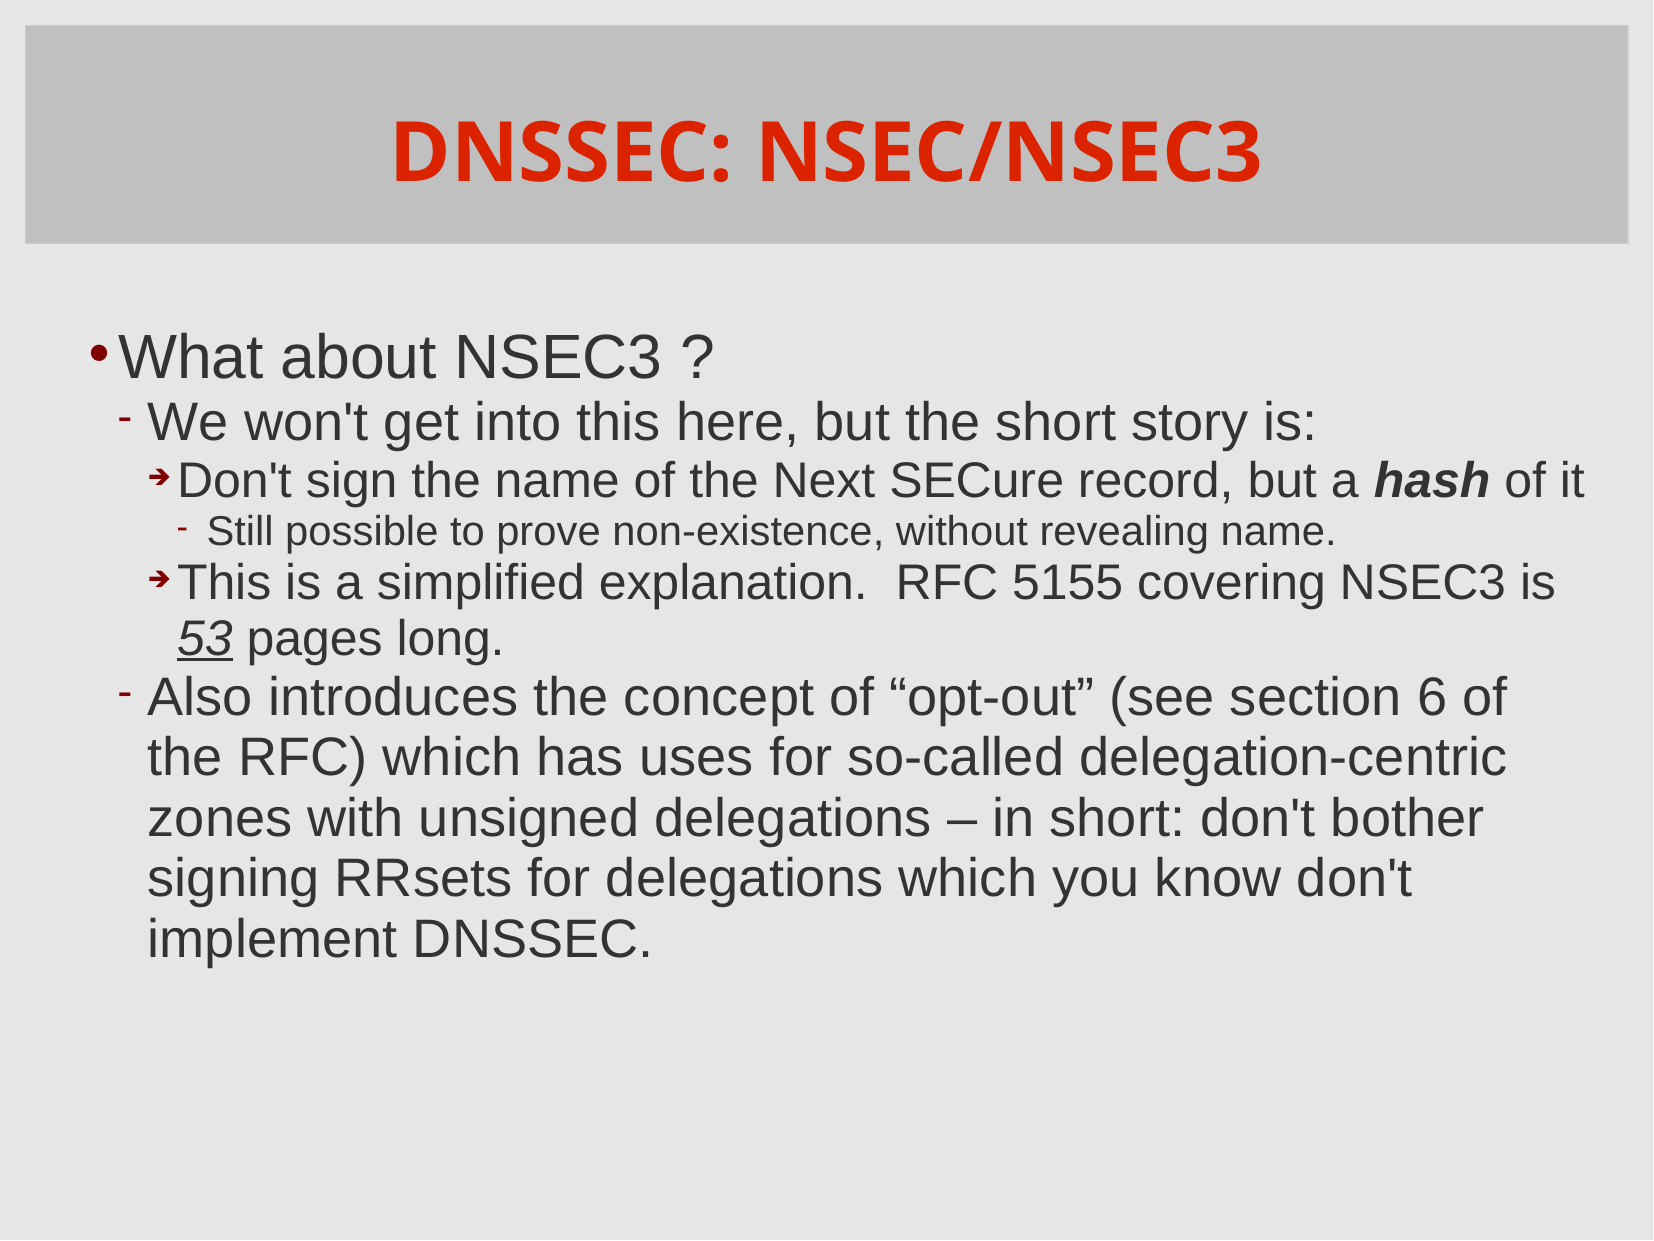

# DNSSEC: NSEC/NSEC3
What about NSEC3 ?
We won't get into this here, but the short story is:
Don't sign the name of the Next SECure record, but a hash of it
Still possible to prove non-existence, without revealing name.
This is a simplified explanation. RFC 5155 covering NSEC3 is 53 pages long.
Also introduces the concept of “opt-out” (see section 6 of the RFC) which has uses for so-called delegation-centric zones with unsigned delegations – in short: don't bother signing RRsets for delegations which you know don't implement DNSSEC.